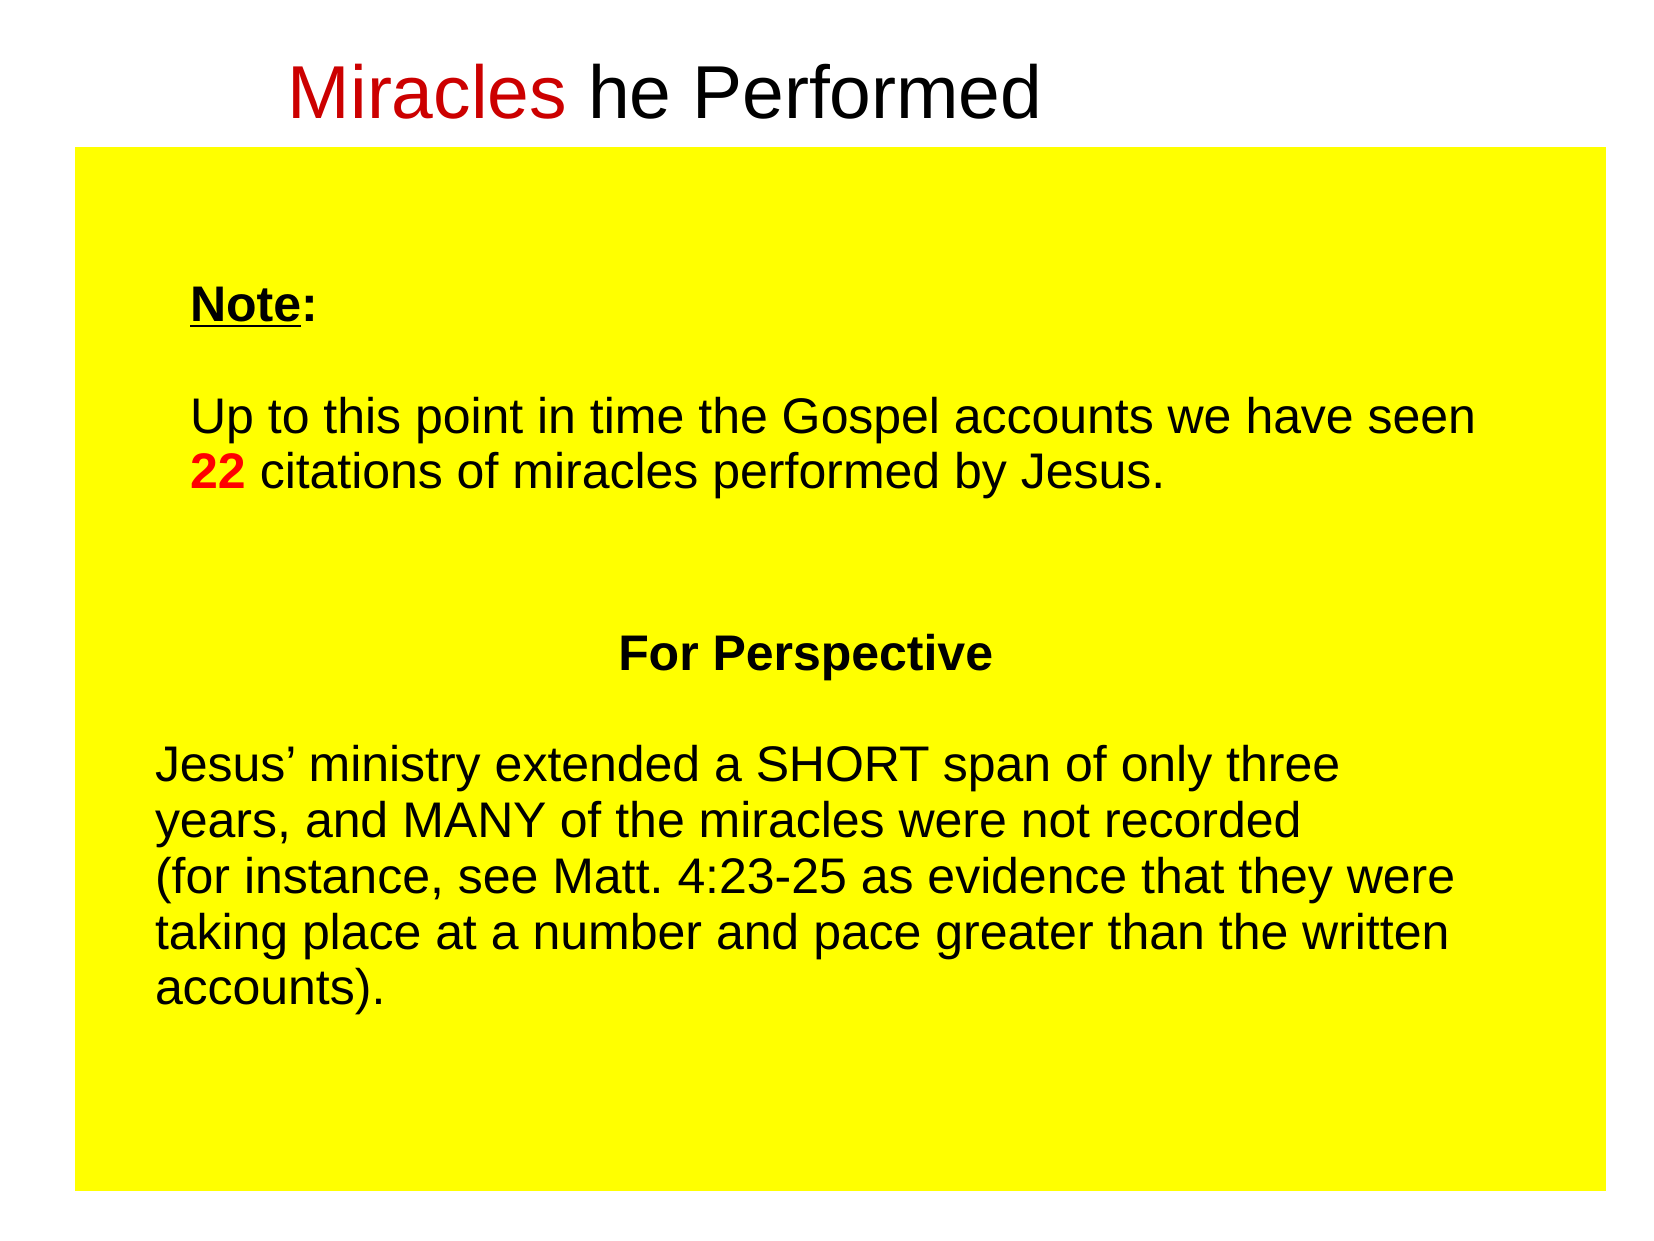

Miracles he Performed
Note:
Up to this point in time the Gospel accounts we have seen
22 citations of miracles performed by Jesus.
For Perspective
Jesus’ ministry extended a SHORT span of only three
years, and MANY of the miracles were not recorded
(for instance, see Matt. 4:23-25 as evidence that they were
taking place at a number and pace greater than the written
accounts).